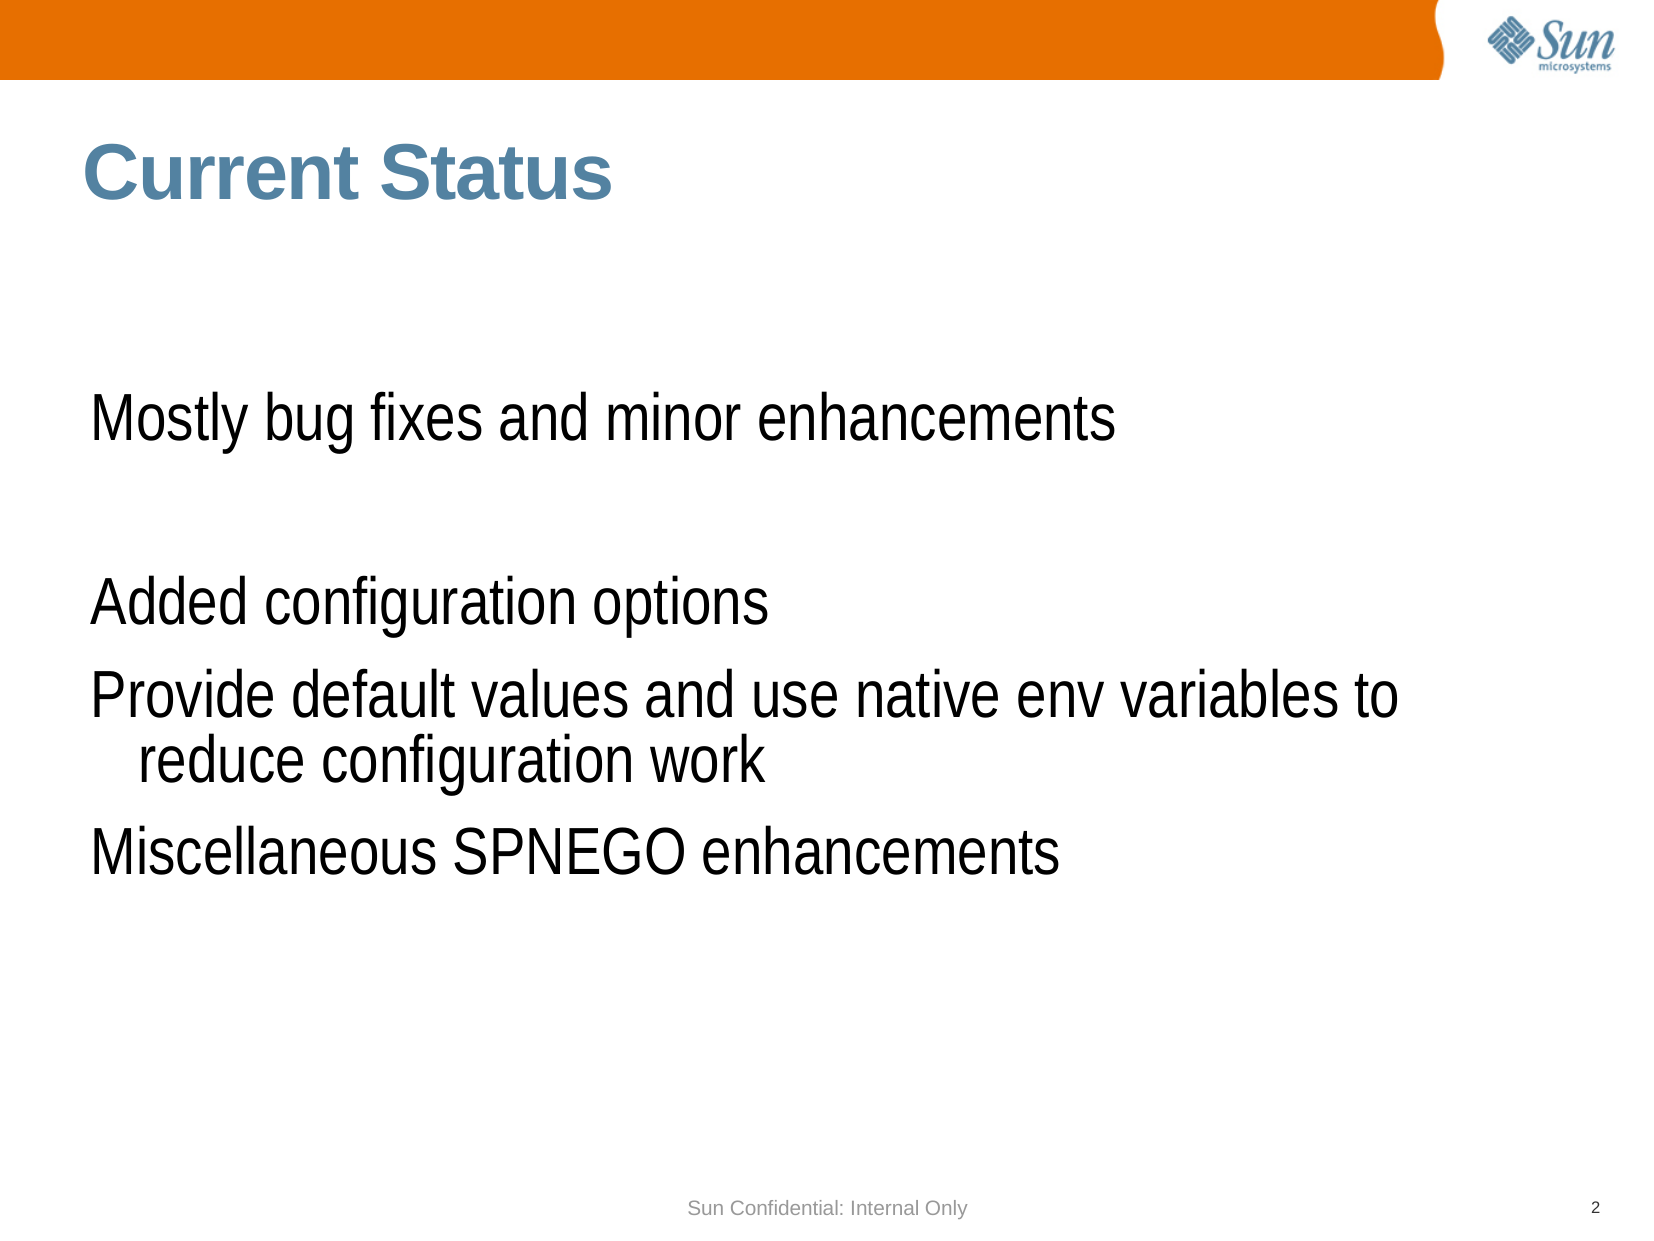

# Current Status
Mostly bug fixes and minor enhancements
Added configuration options
Provide default values and use native env variables to reduce configuration work
Miscellaneous SPNEGO enhancements